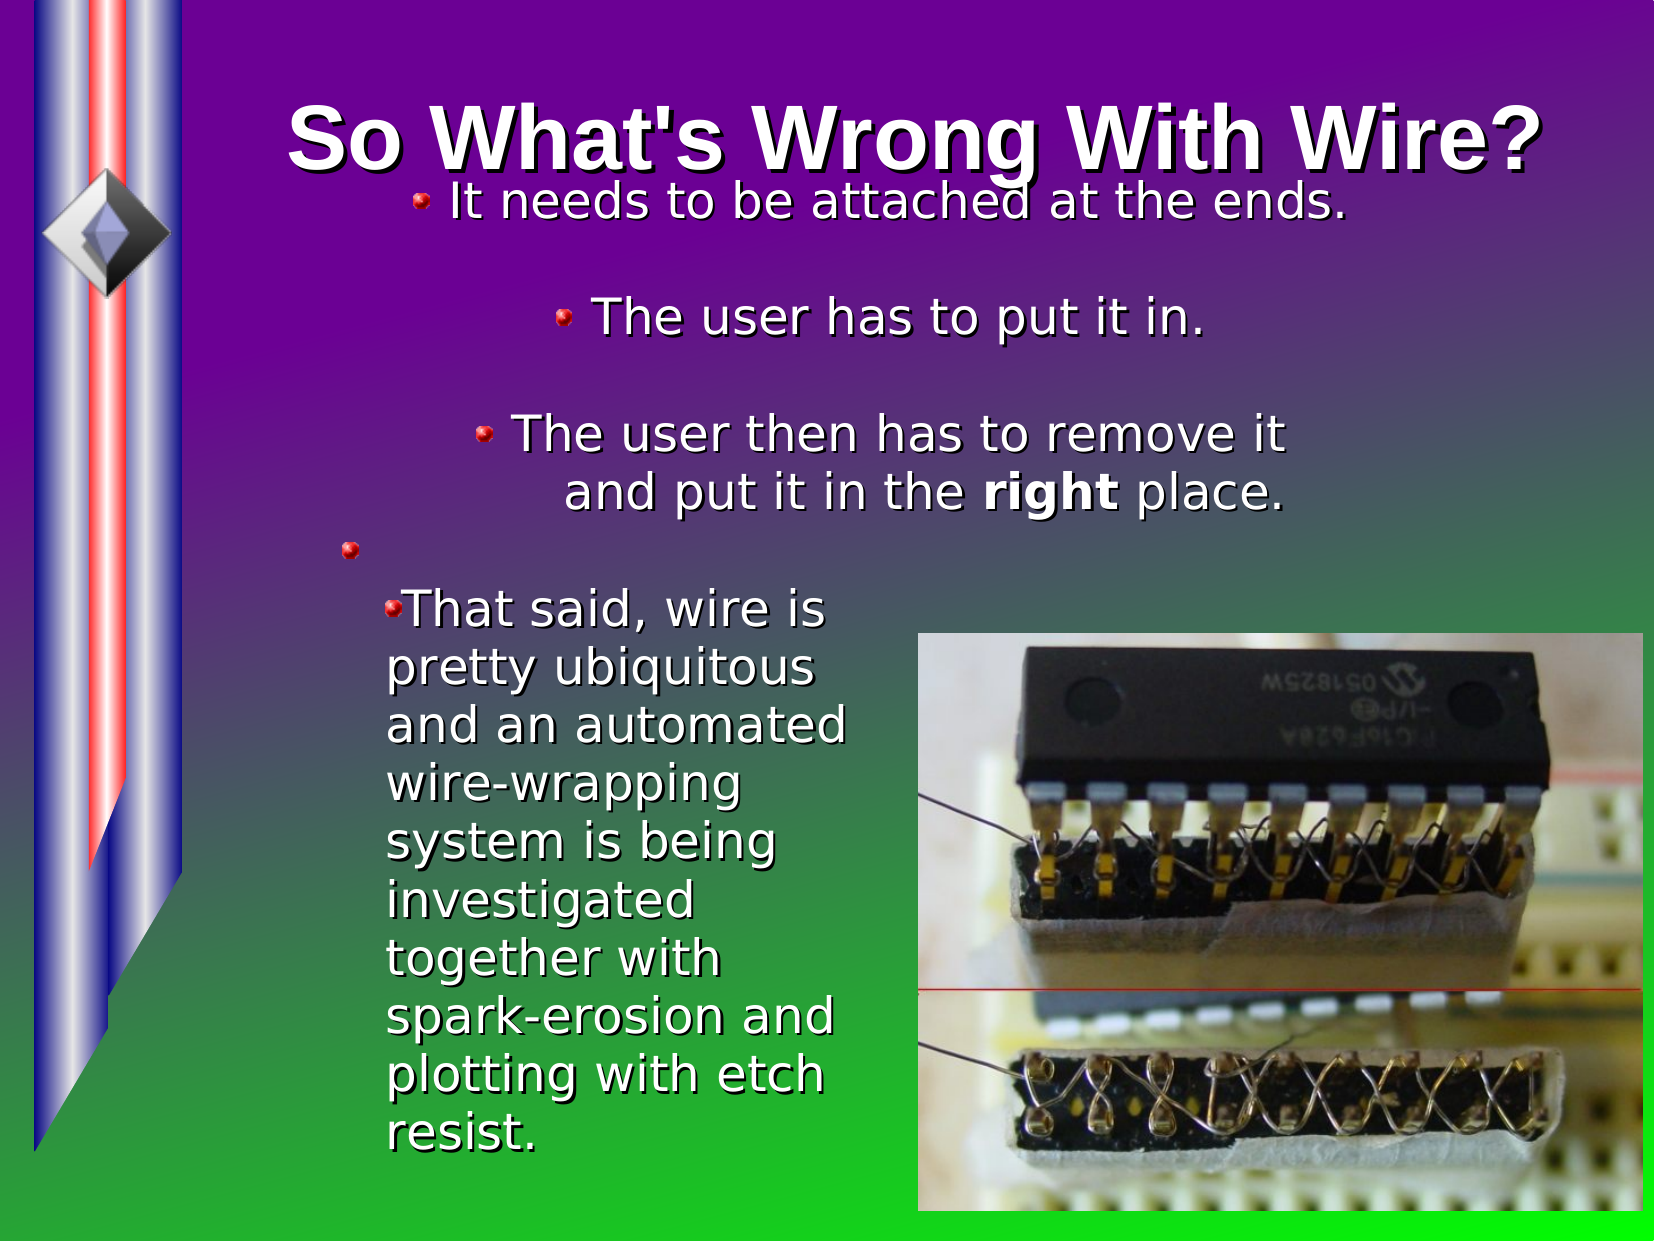

# So What's Wrong With Wire?
It needs to be attached at the ends.
The user has to put it in.
The user then has to remove it
 and put it in the right place.
That said, wire is pretty ubiquitous and an automated wire-wrapping system is being investigated together with spark-erosion and plotting with etch resist.